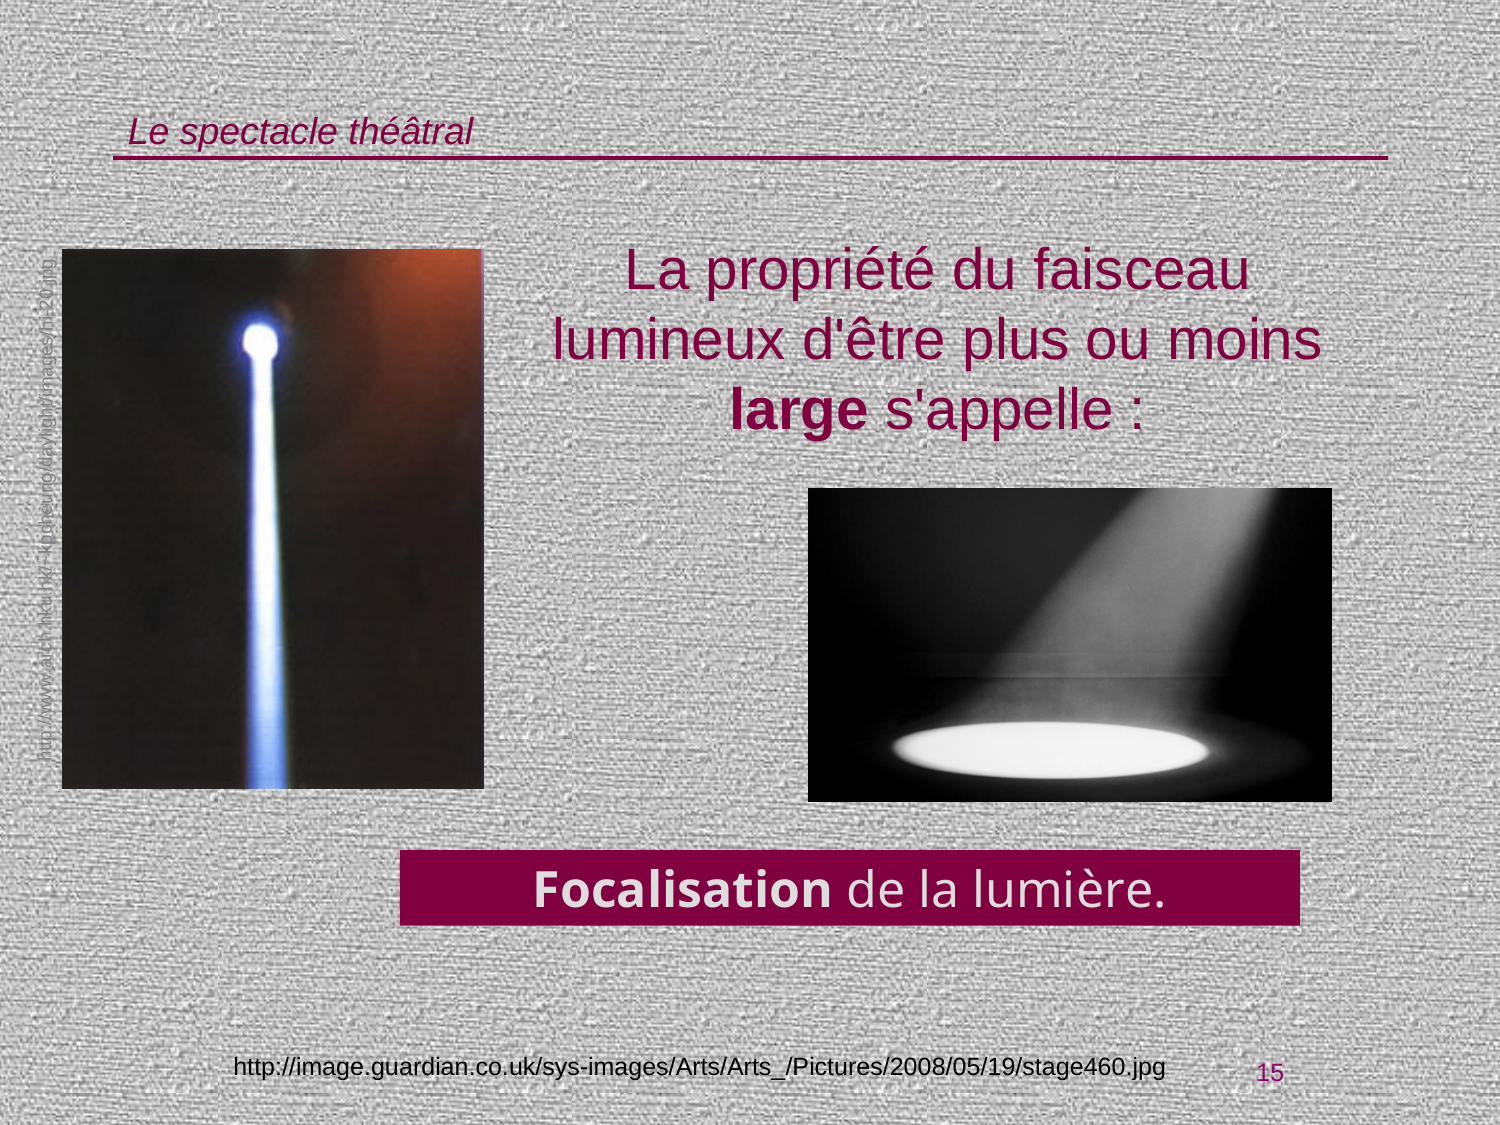

La propriété du faisceau lumineux d'être plus ou moins large s'appelle :
http://www.arch.hku.hk/~kpcheung/daylight/images/hi-20.jpg
Focalisation de la lumière.
http://image.guardian.co.uk/sys-images/Arts/Arts_/Pictures/2008/05/19/stage460.jpg
15